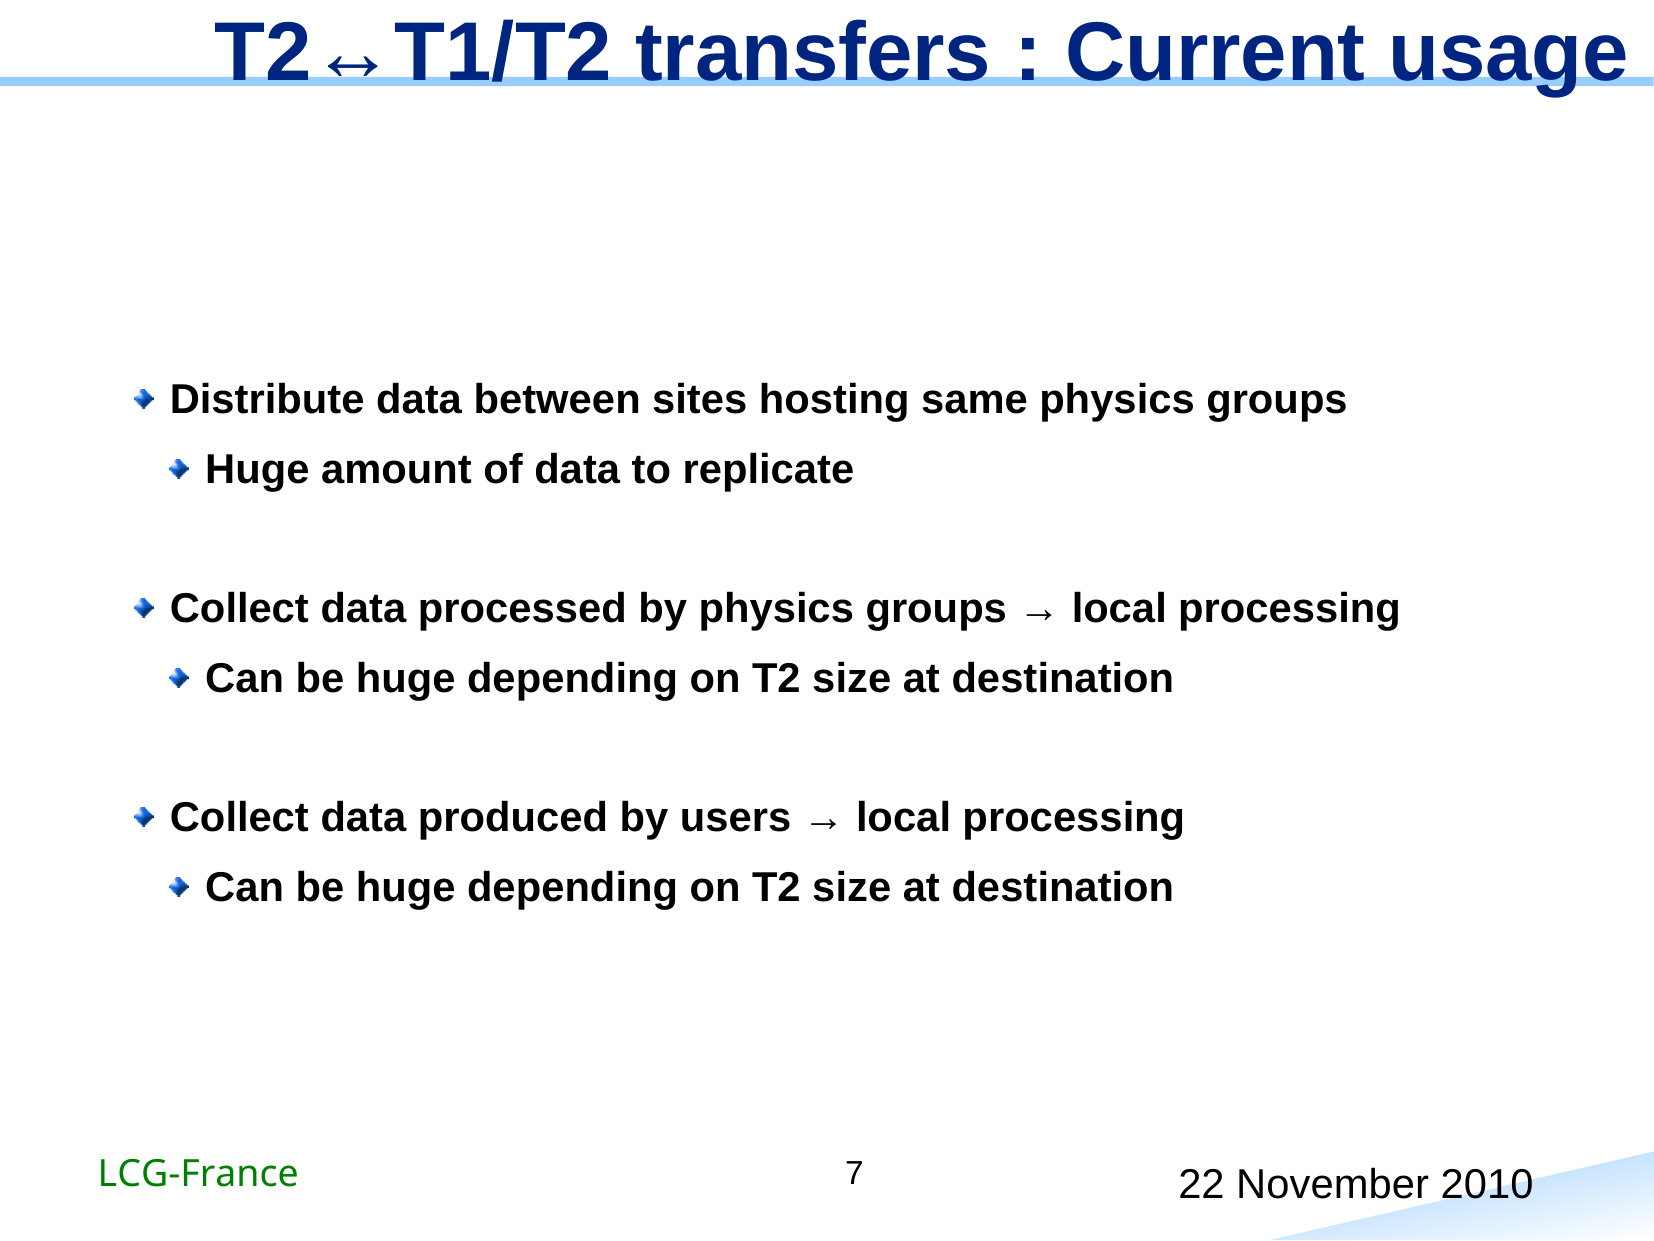

# T2↔T1/T2 transfers : Current usage
Distribute data between sites hosting same physics groups
Huge amount of data to replicate
Collect data processed by physics groups → local processing
Can be huge depending on T2 size at destination
Collect data produced by users → local processing
Can be huge depending on T2 size at destination